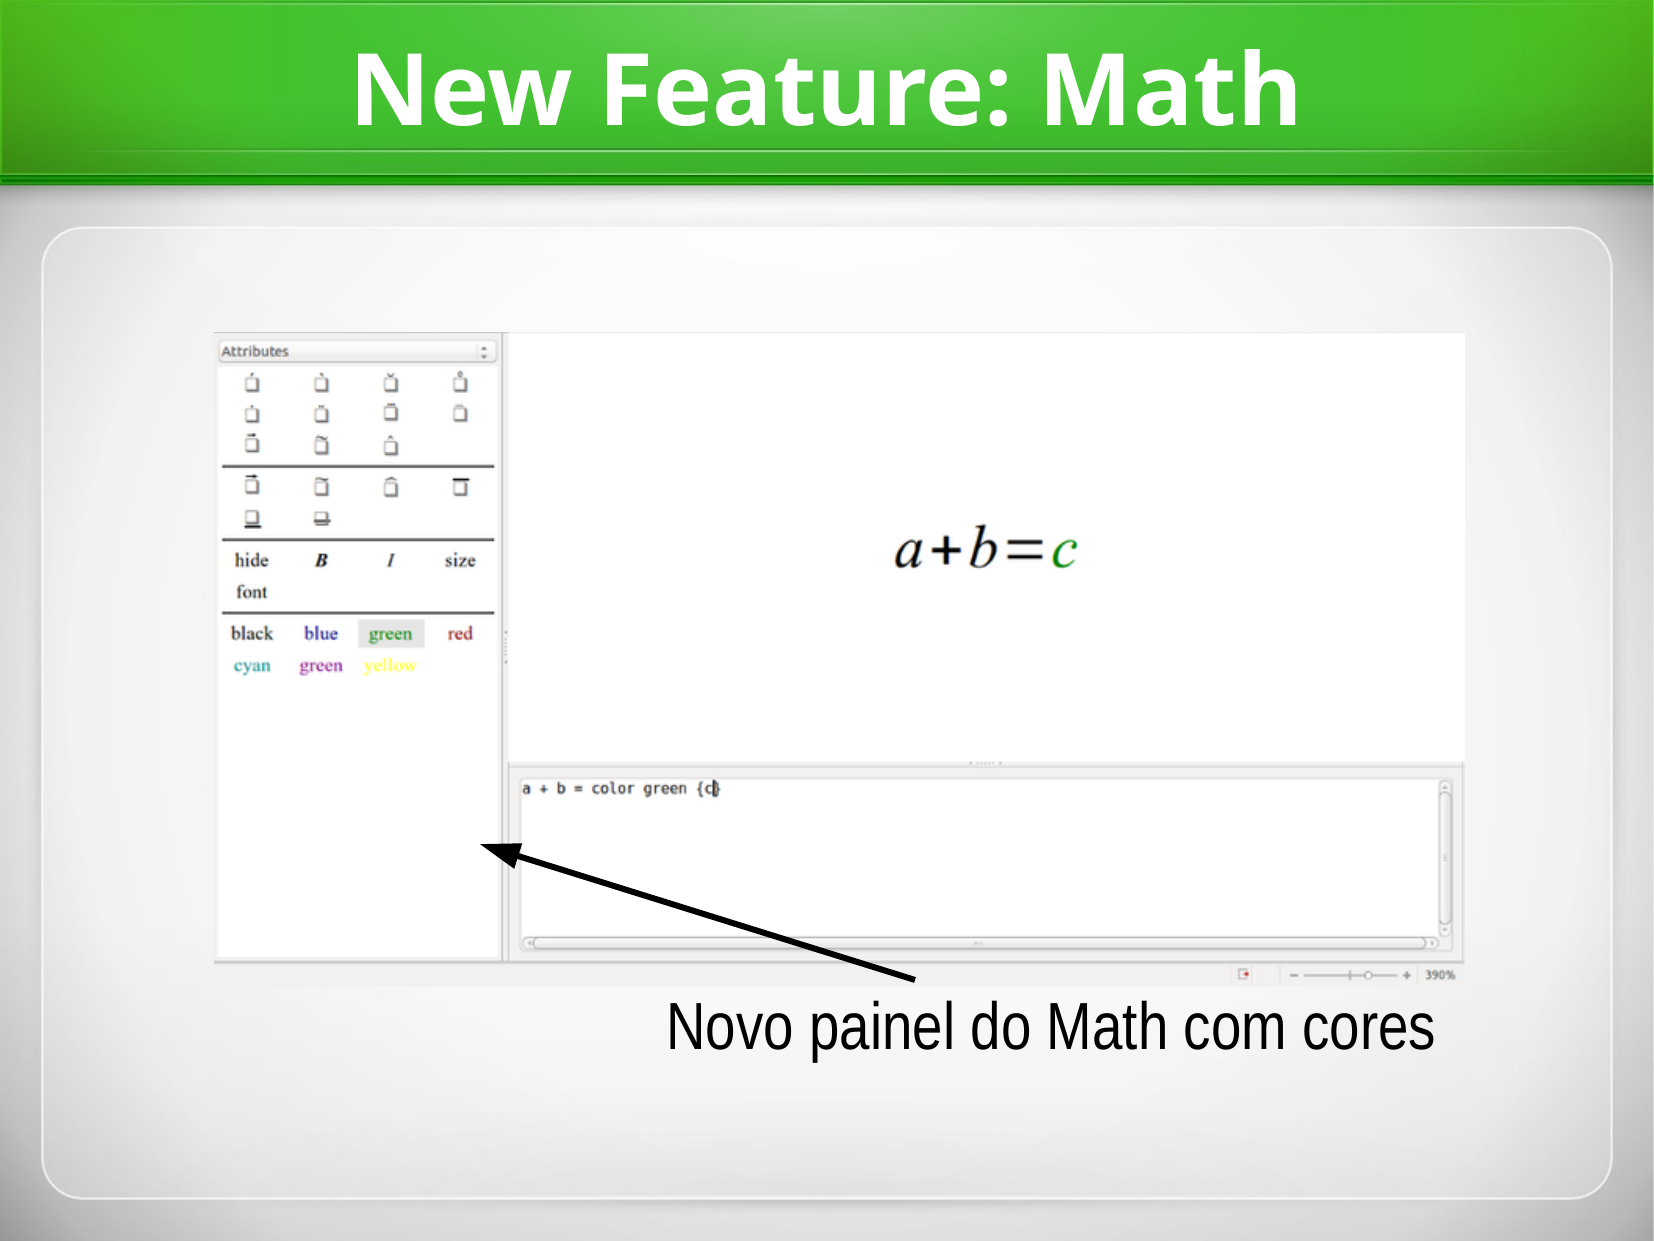

# New Feature: Math
Novo painel do Math com cores